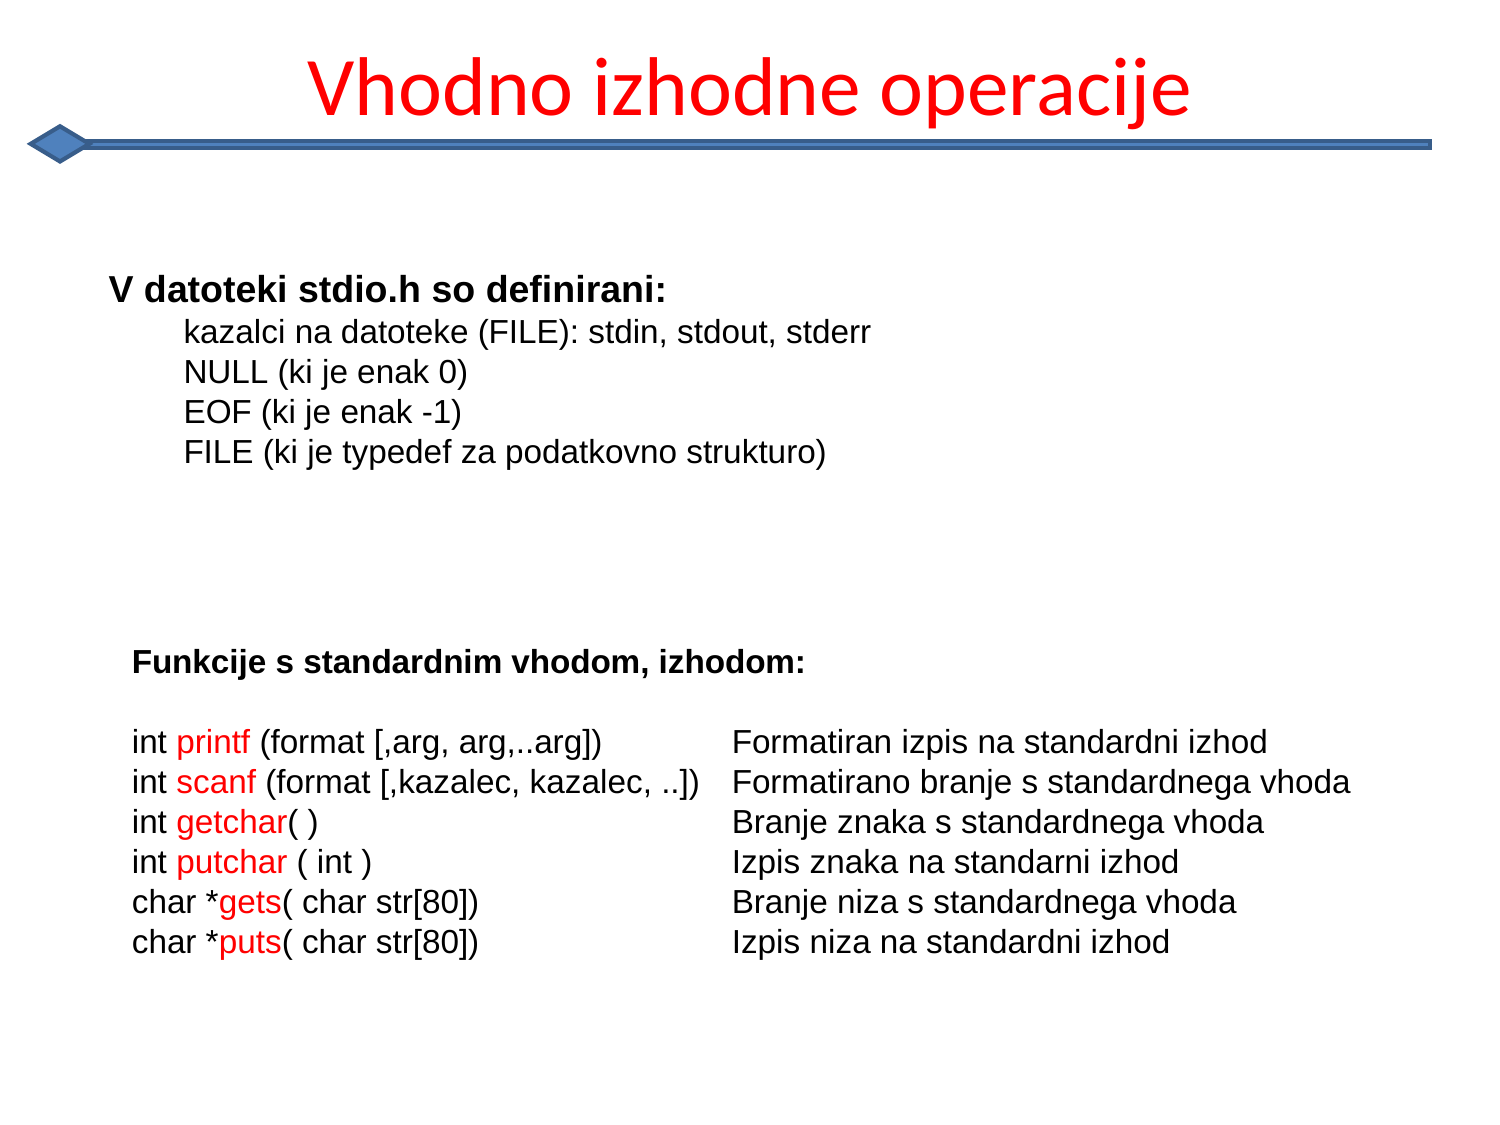

# Vhodno izhodne operacije
V datoteki stdio.h so definirani:
kazalci na datoteke (FILE): stdin, stdout, stderr
NULL (ki je enak 0)
EOF (ki je enak -1)
FILE (ki je typedef za podatkovno strukturo)
Funkcije s standardnim vhodom, izhodom:
int printf (format [,arg, arg,..arg])  	Formatiran izpis na standardni izhod
int scanf (format [,kazalec, kazalec, ..])  	Formatirano branje s standardnega vhoda
int getchar( )  			Branje znaka s standardnega vhoda
int putchar ( int )  			Izpis znaka na standarni izhod
char *gets( char str[80])  		Branje niza s standardnega vhoda
char *puts( char str[80])  		Izpis niza na standardni izhod